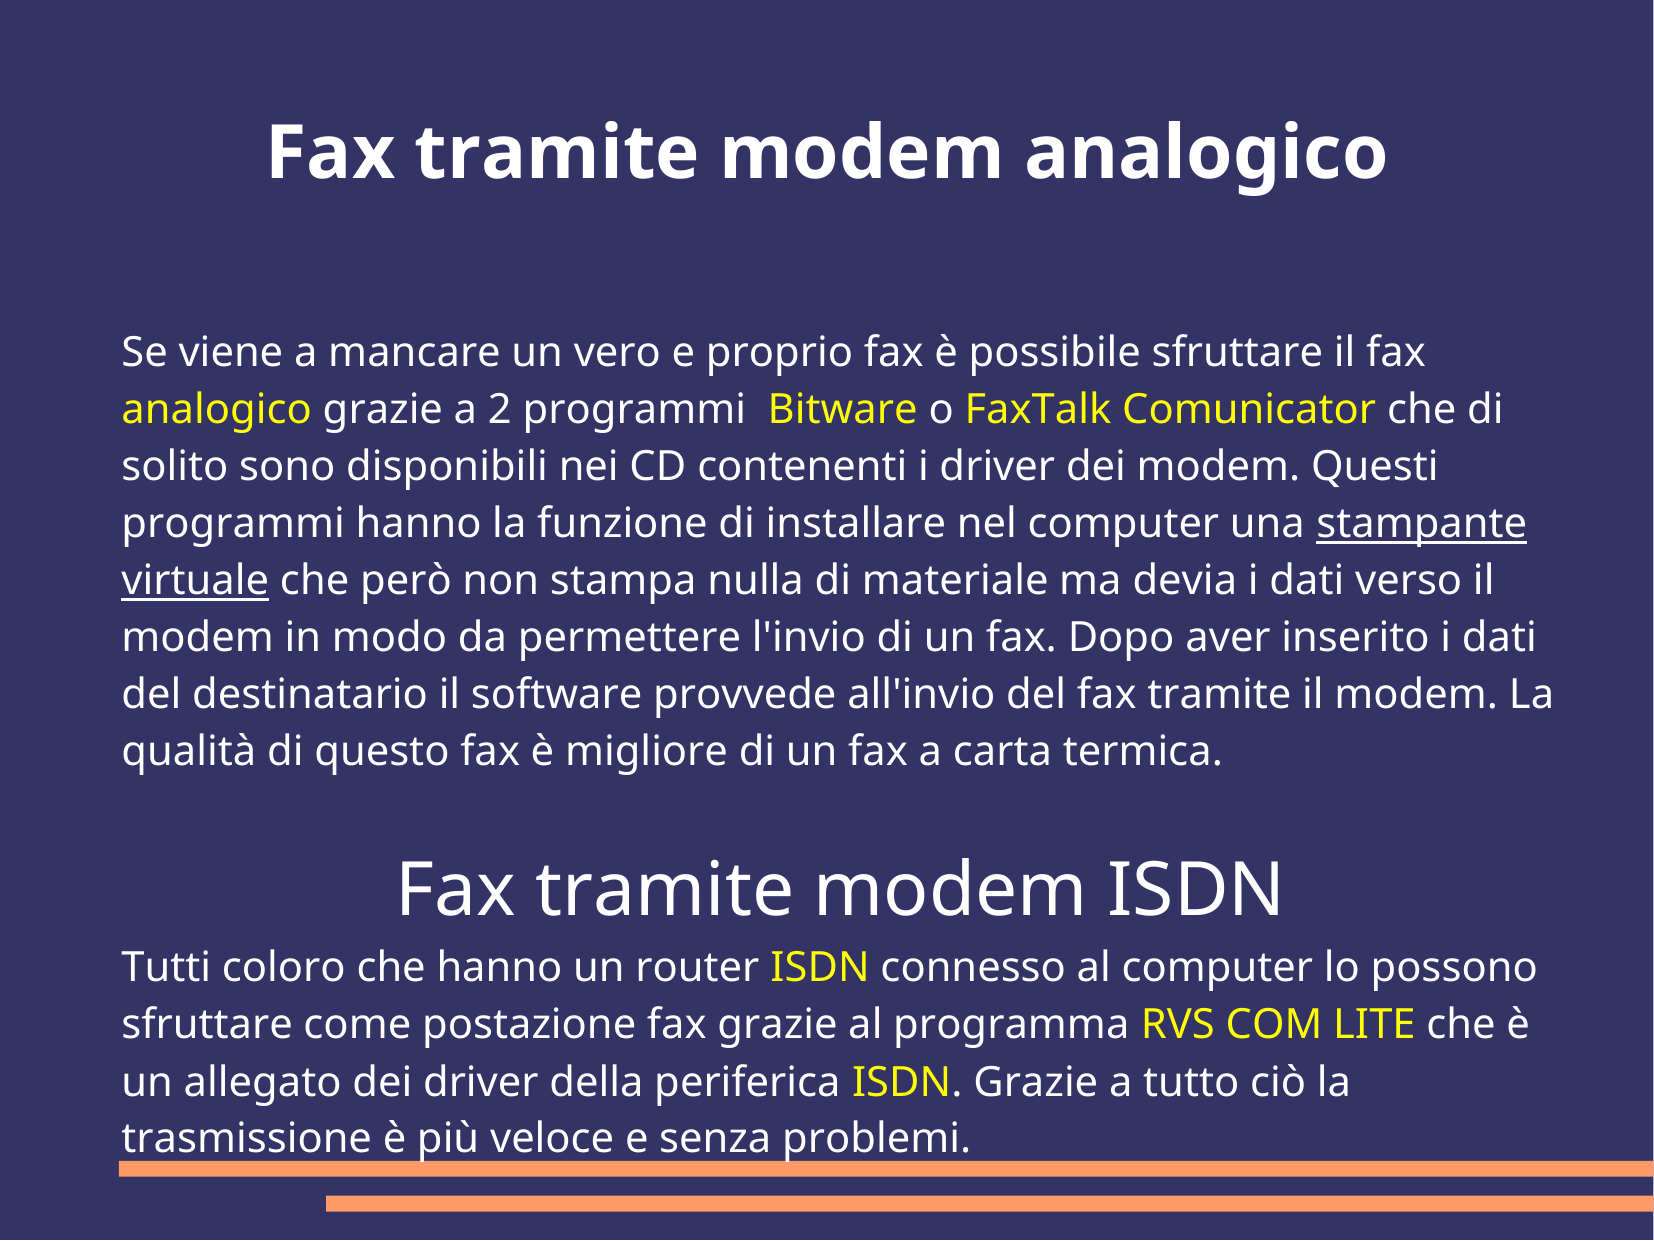

# Fax tramite modem analogico
Se viene a mancare un vero e proprio fax è possibile sfruttare il fax analogico grazie a 2 programmi Bitware o FaxTalk Comunicator che di solito sono disponibili nei CD contenenti i driver dei modem. Questi programmi hanno la funzione di installare nel computer una stampante virtuale che però non stampa nulla di materiale ma devia i dati verso il modem in modo da permettere l'invio di un fax. Dopo aver inserito i dati del destinatario il software provvede all'invio del fax tramite il modem. La qualità di questo fax è migliore di un fax a carta termica.
Fax tramite modem ISDN
Tutti coloro che hanno un router ISDN connesso al computer lo possono sfruttare come postazione fax grazie al programma RVS COM LITE che è un allegato dei driver della periferica ISDN. Grazie a tutto ciò la trasmissione è più veloce e senza problemi.